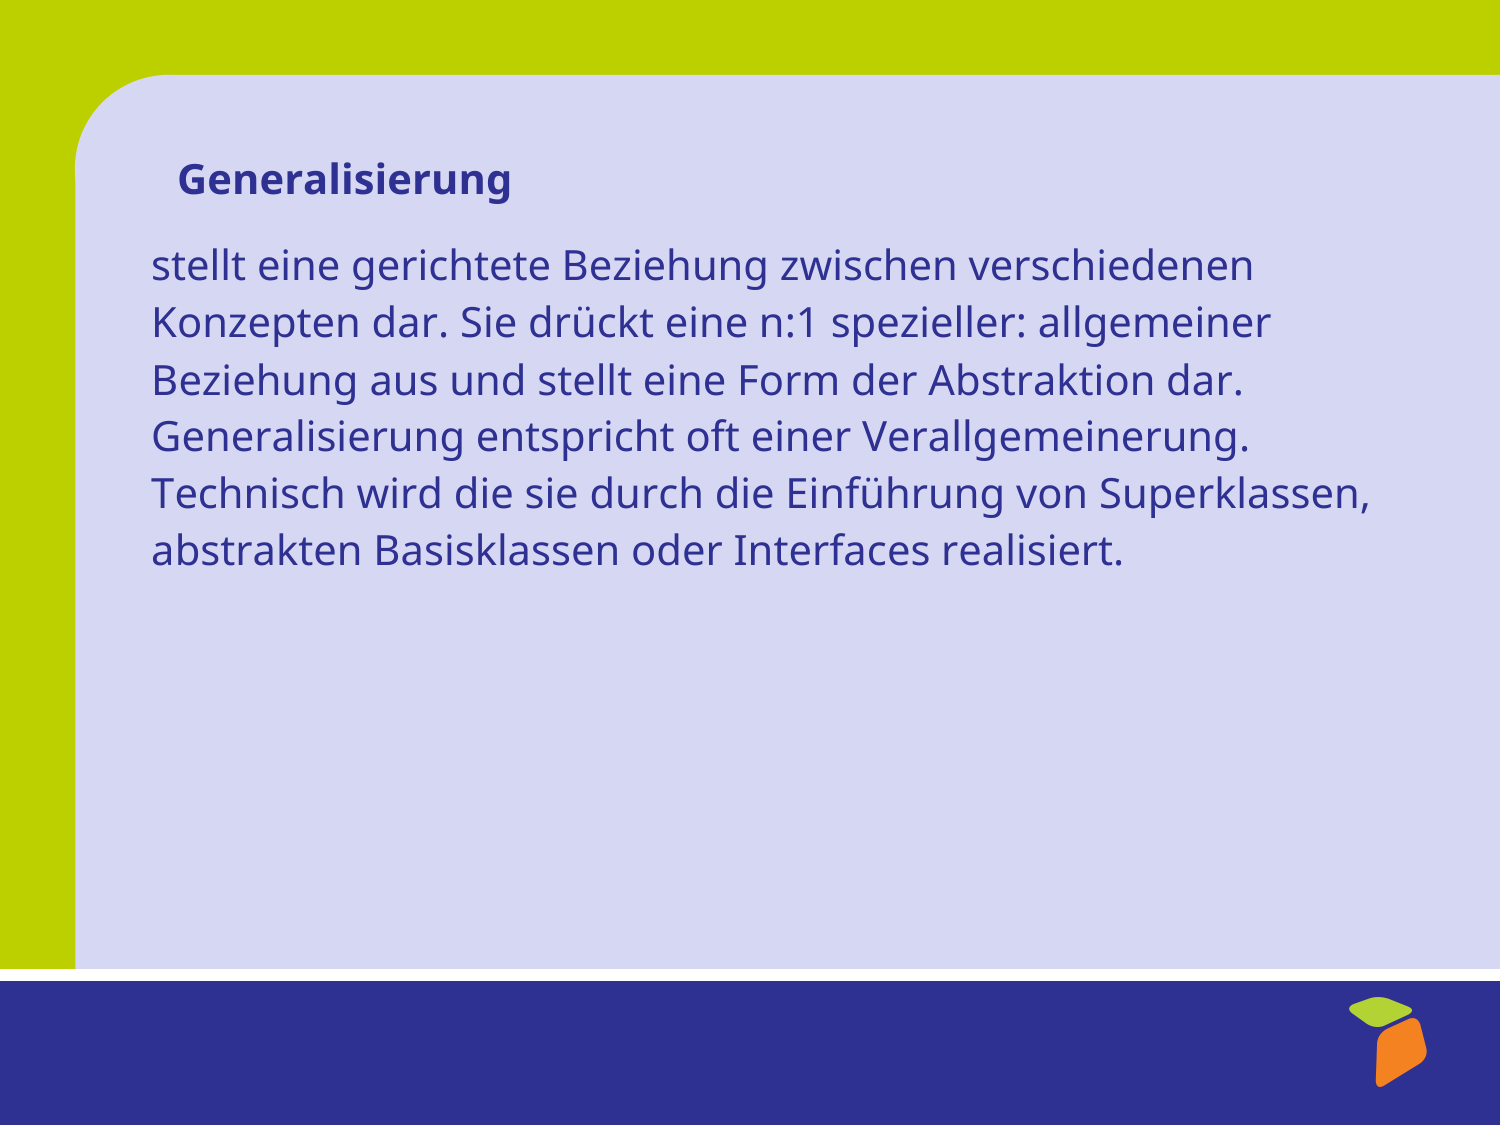

# Generalisierung
stellt eine gerichtete Beziehung zwischen verschiedenen Konzepten dar. Sie drückt eine n:1 spezieller: allgemeiner Beziehung aus und stellt eine Form der Abstraktion dar. Generalisierung entspricht oft einer Verallgemeinerung. Technisch wird die sie durch die Einführung von Superklassen, abstrakten Basisklassen oder Interfaces realisiert.